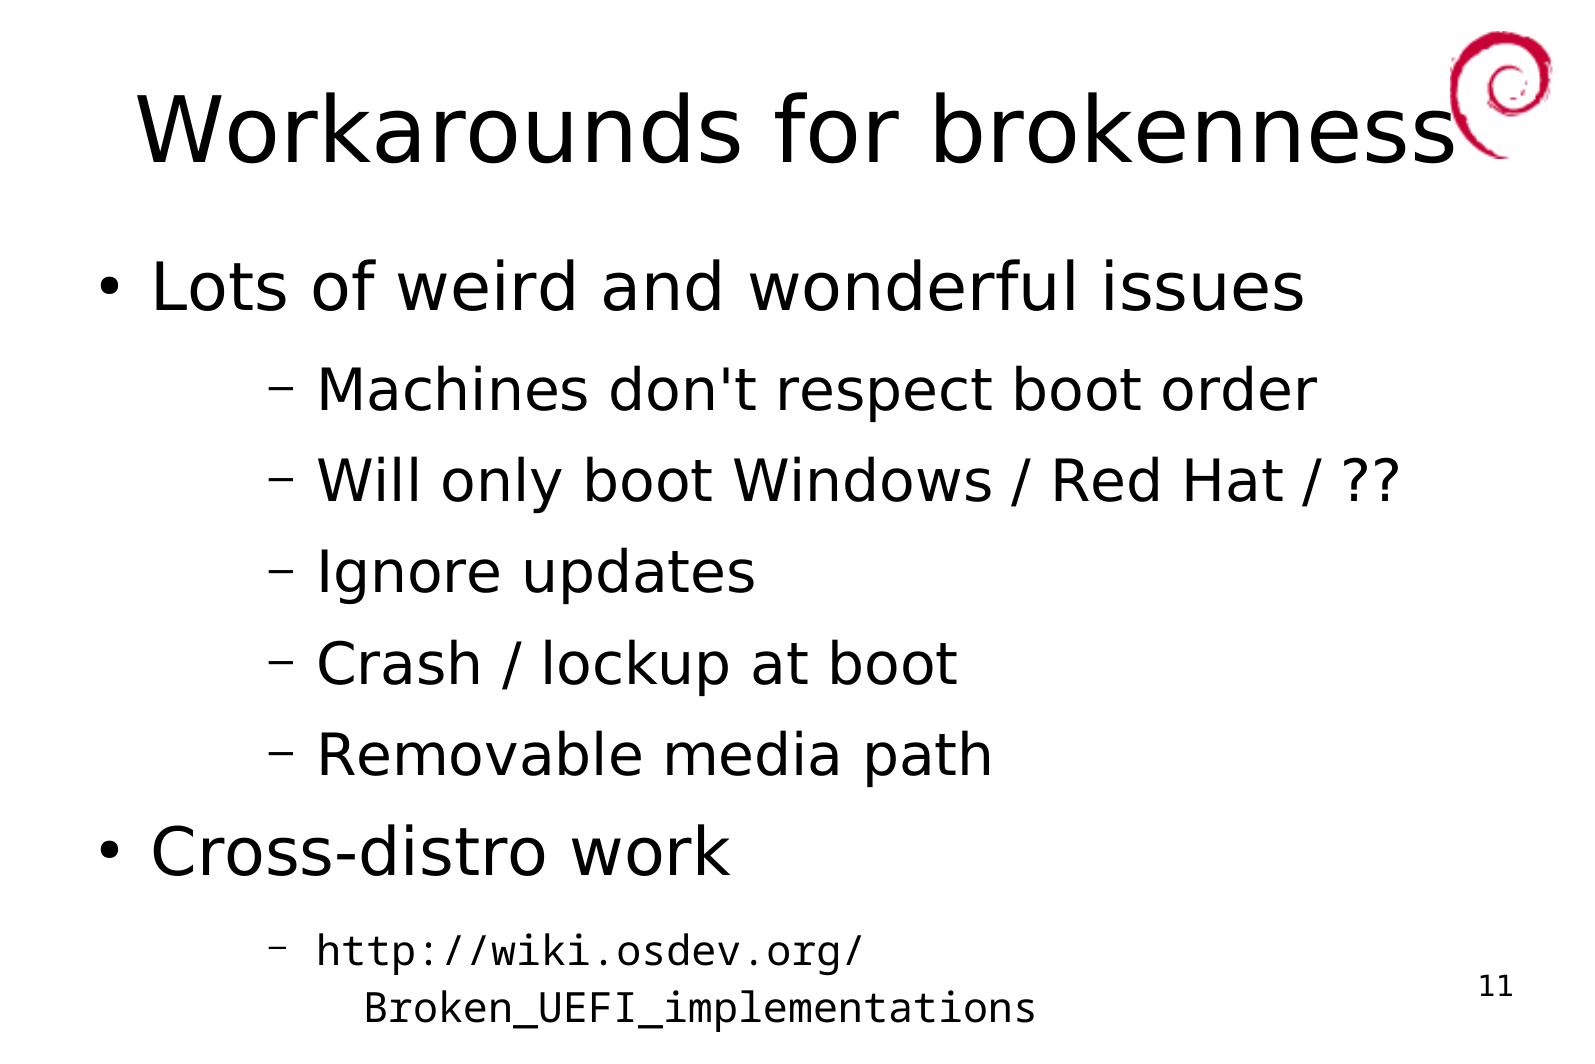

# Workarounds for brokenness
Lots of weird and wonderful issues
Machines don't respect boot order
Will only boot Windows / Red Hat / ??
Ignore updates
Crash / lockup at boot
Removable media path
Cross-distro work
http://wiki.osdev.org/Broken_UEFI_implementations
11